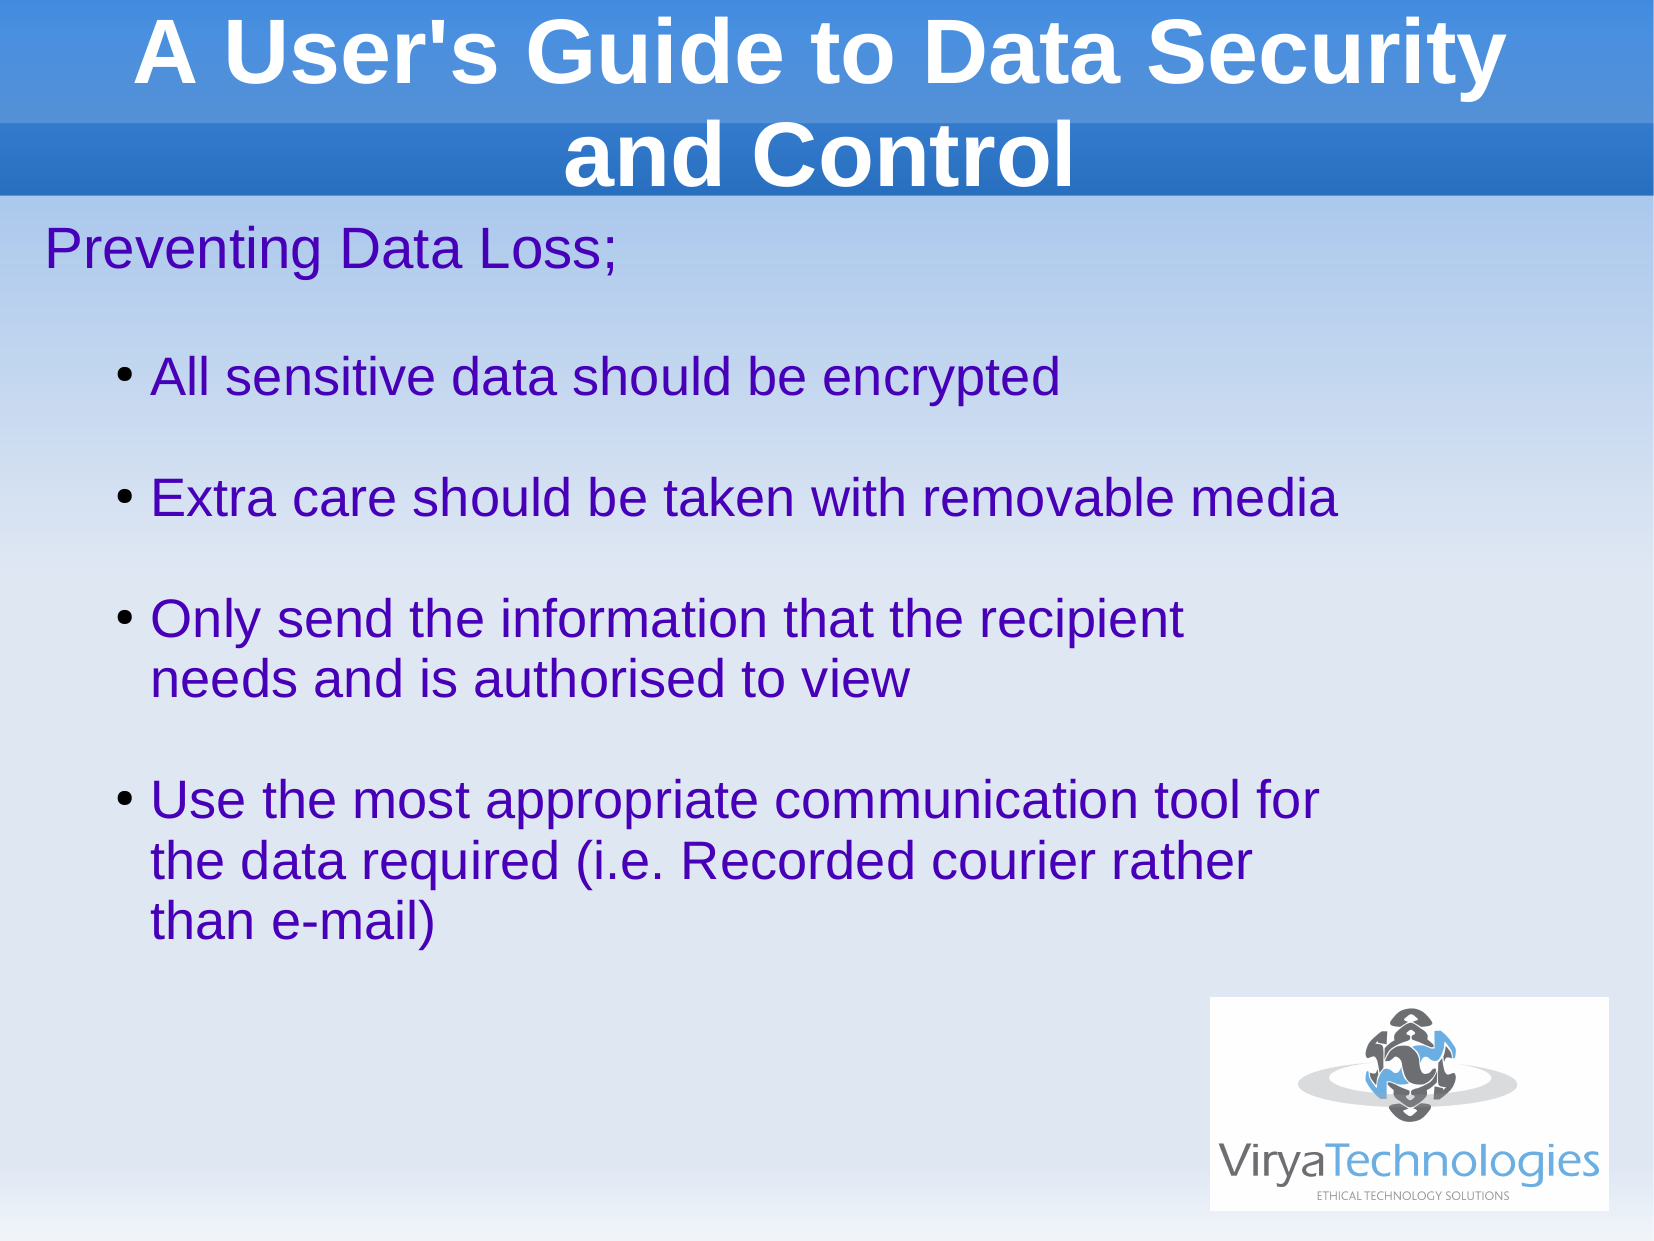

# A User's Guide to Data Security and Control
Preventing Data Loss;
All sensitive data should be encrypted
Extra care should be taken with removable media
Only send the information that the recipient needs and is authorised to view
Use the most appropriate communication tool for the data required (i.e. Recorded courier rather than e-mail)